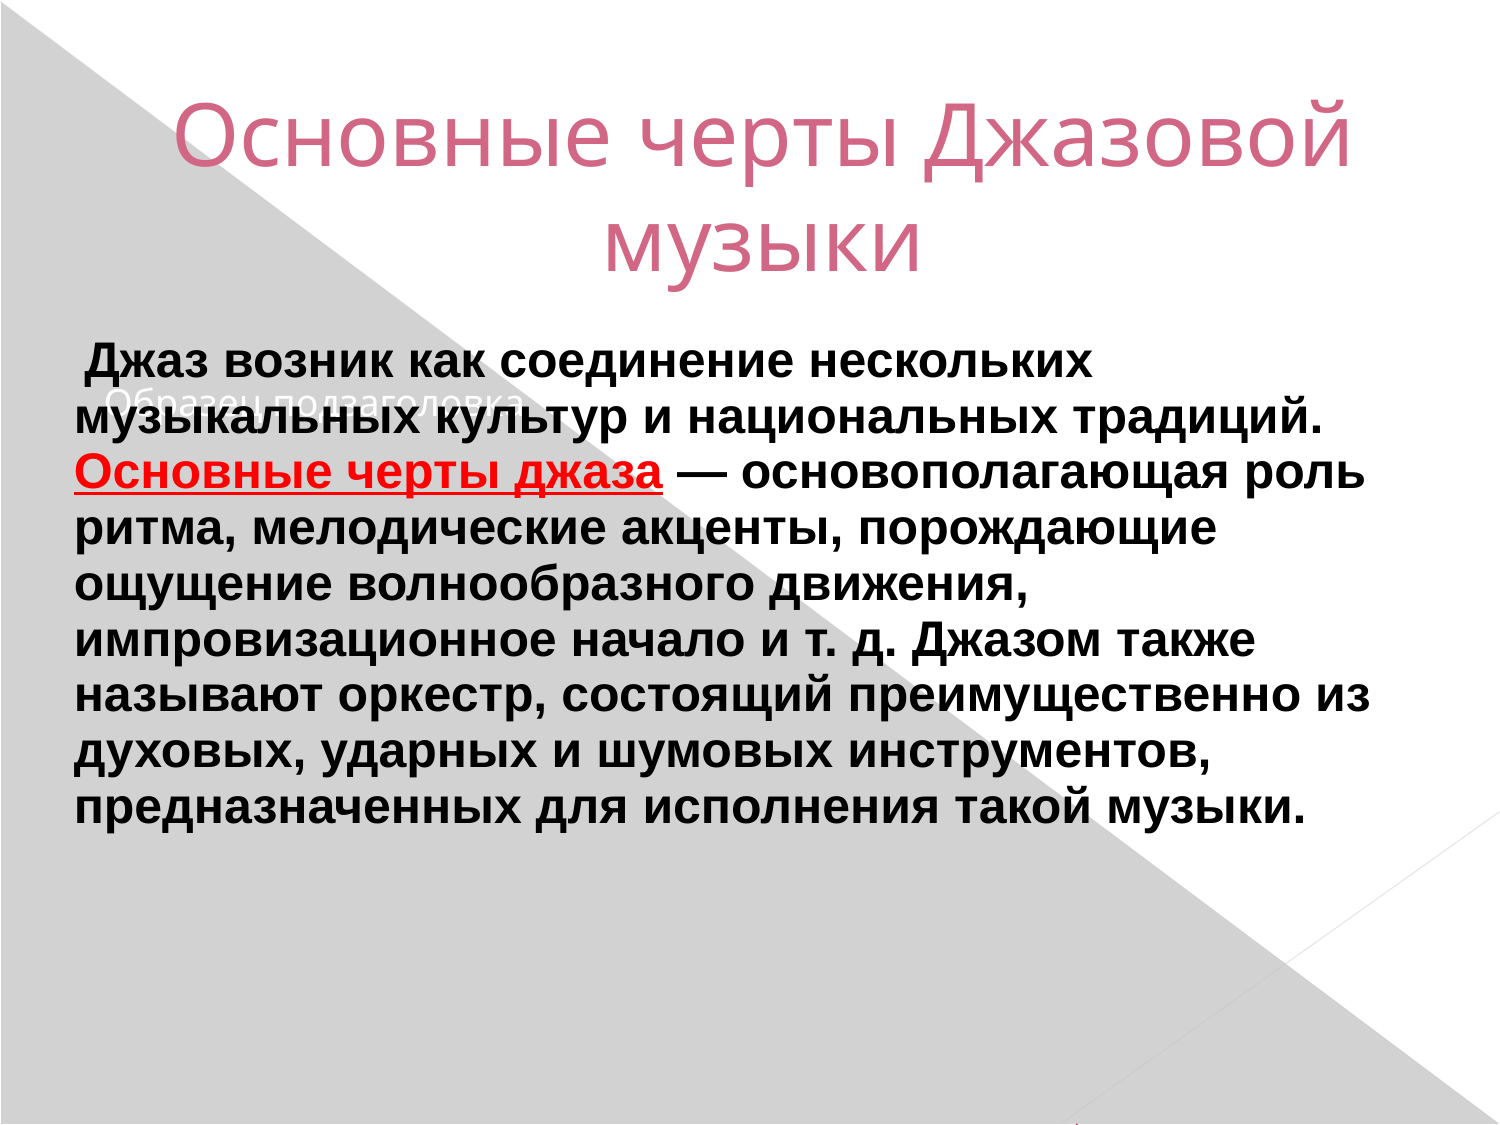

Основные черты Джазовой музыки
#
 Джаз возник как соединение нескольких музыкальных культур и национальных традиций.
Основные черты джаза — основополагающая роль ритма, мелодические акценты, порождающие ощущение волнообразного движения, импровизационное начало и т. д. Джазом также называют оркестр, состоящий преимущественно из духовых, ударных и шумовых инструментов, предназначенных для исполнения такой музыки.